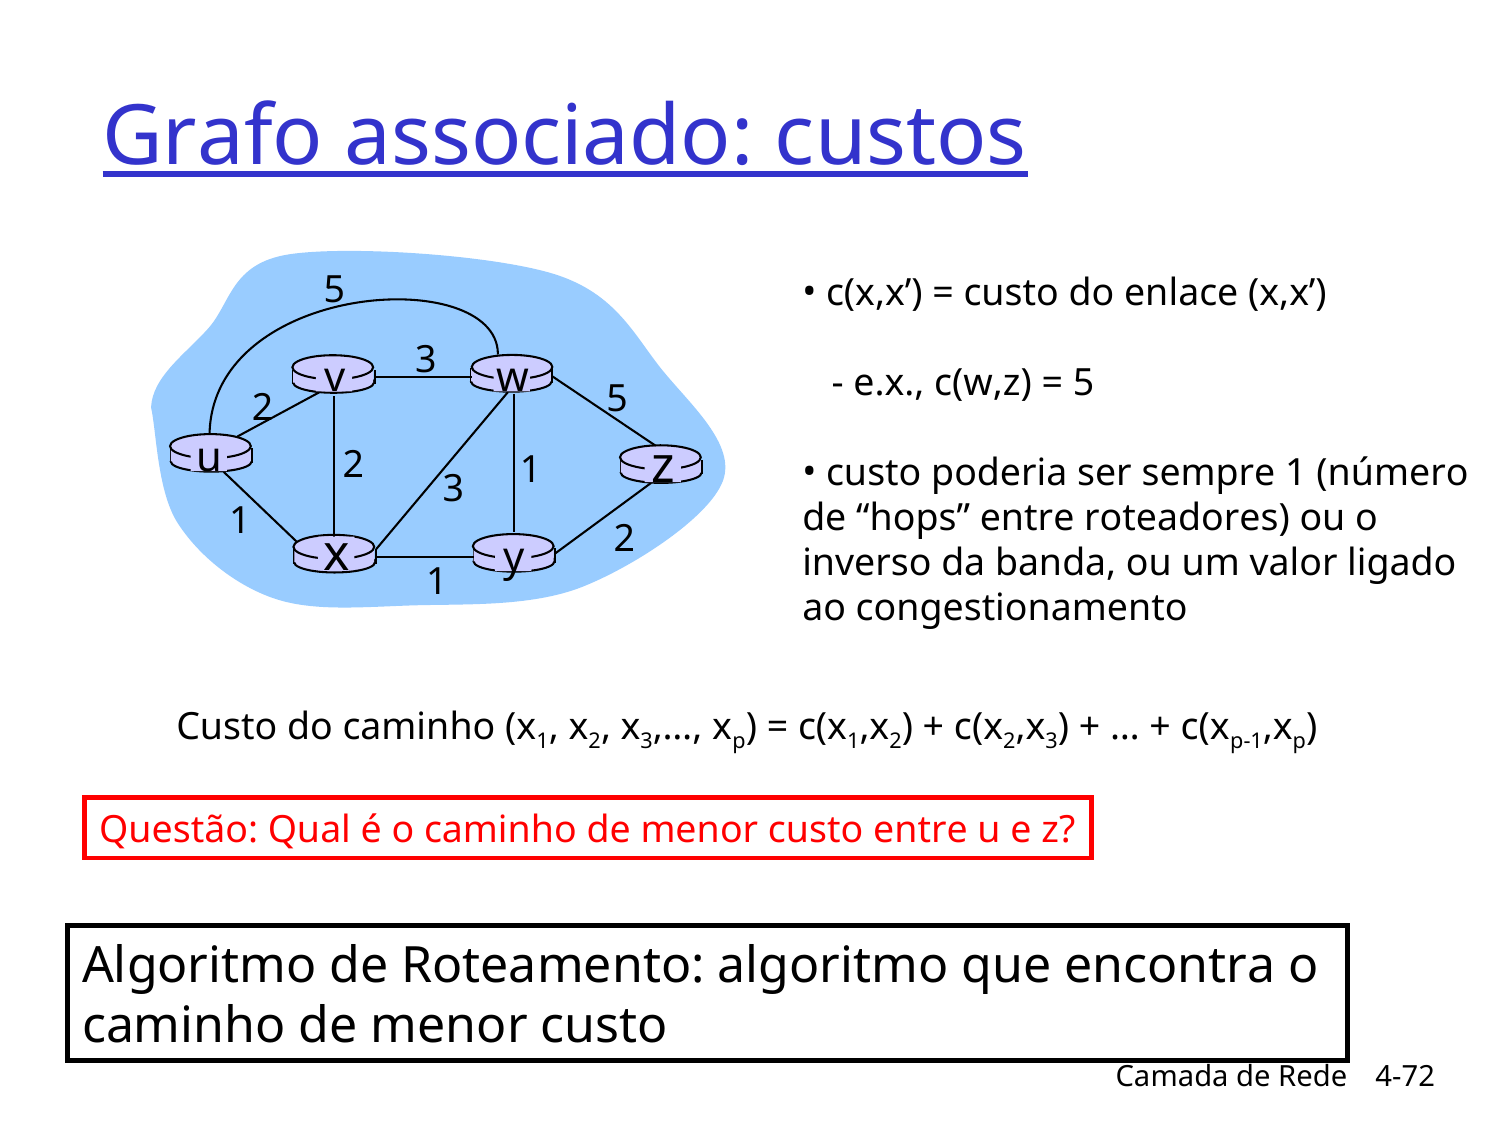

Grafo associado: custos
5
3
v
w
5
2
u
z
2
1
3
1
2
x
y
1
 c(x,x’) = custo do enlace (x,x’)
 - e.x., c(w,z) = 5
 custo poderia ser sempre 1 (número
de “hops” entre roteadores) ou o
inverso da banda, ou um valor ligado
ao congestionamento
Custo do caminho (x1, x2, x3,…, xp) = c(x1,x2) + c(x2,x3) + … + c(xp-1,xp)
Questão: Qual é o caminho de menor custo entre u e z?
Algoritmo de Roteamento: algoritmo que encontra o
caminho de menor custo
Camada de Rede